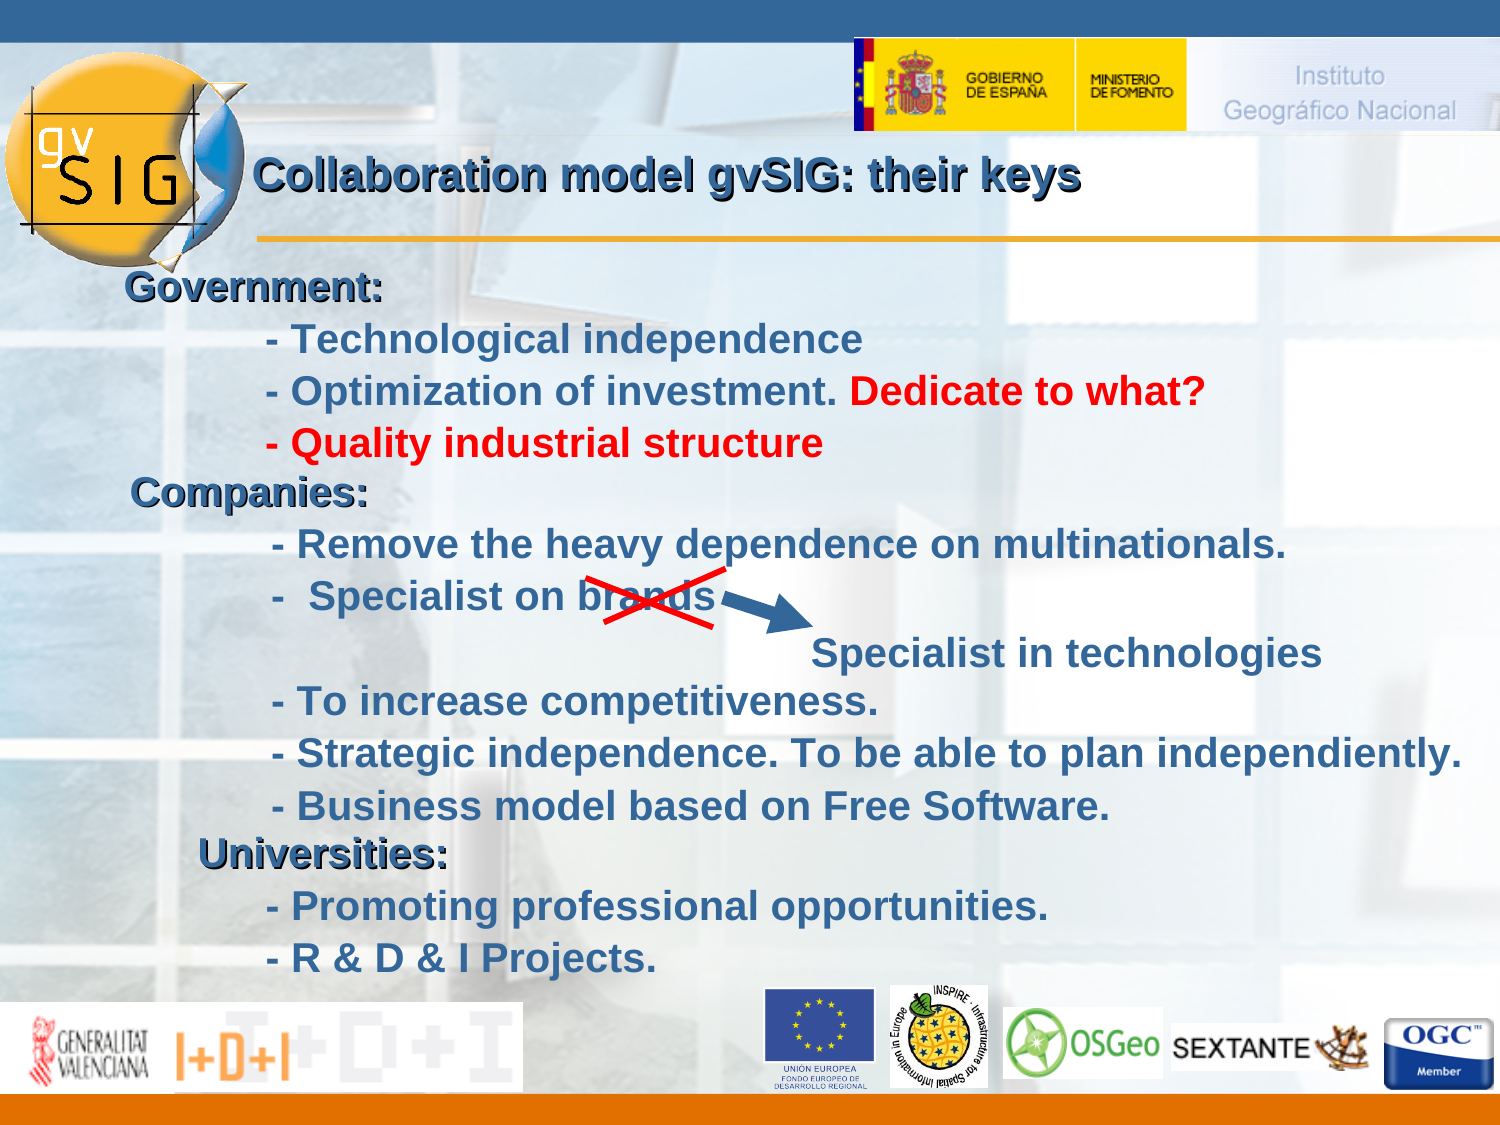

Collaboration model gvSIG: their keys
 Government:
				- Technological independence
				- Optimization of investment. Dedicate to what?
				- Quality industrial structure
 Companies:
				- Remove the heavy dependence on multinationals.
				- Specialist on brands
				- To increase competitiveness.
				- Strategic independence. To be able to plan independiently.
				- Business model based on Free Software.
 Specialist in technologies
 Universities:
			- Promoting professional opportunities.
			- R & D & I Projects.